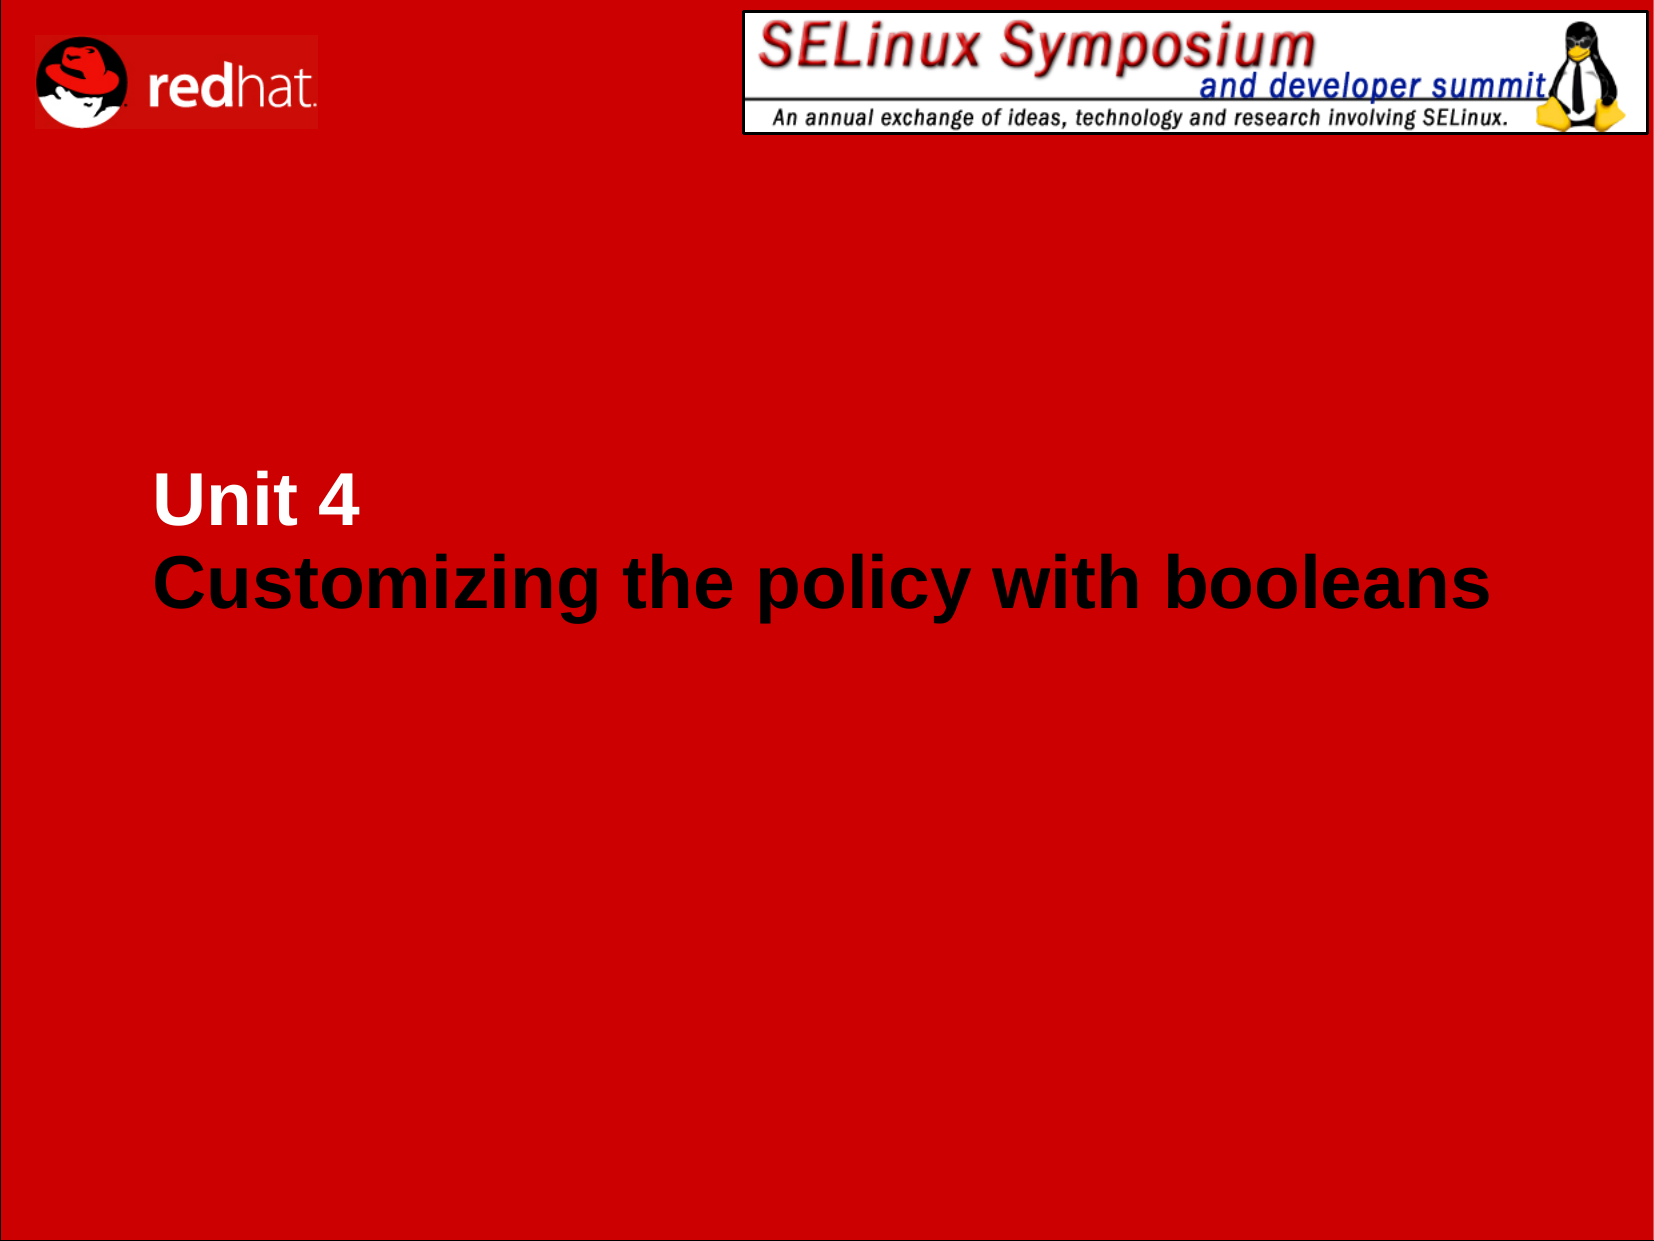

Unit 4
Customizing the policy with booleans